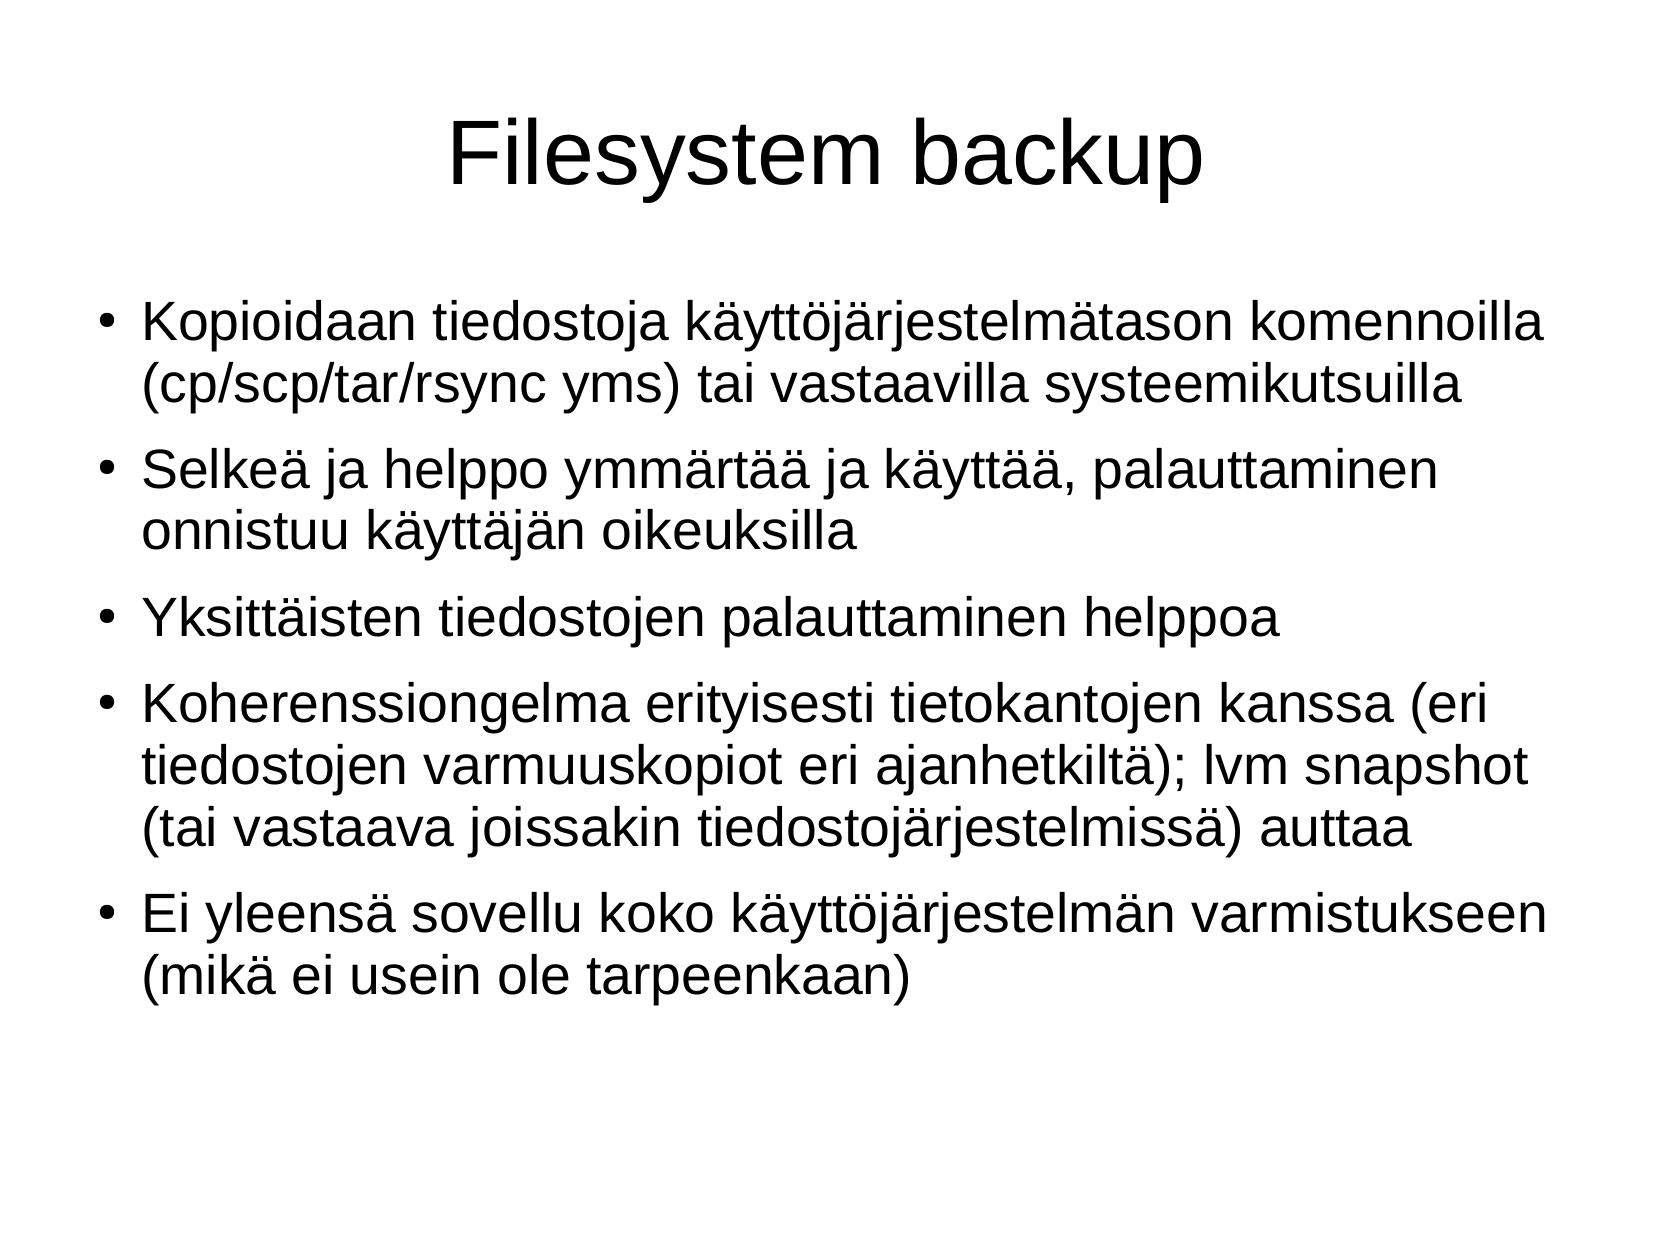

# Filesystem backup
Kopioidaan tiedostoja käyttöjärjestelmätason komennoilla (cp/scp/tar/rsync yms) tai vastaavilla systeemikutsuilla
Selkeä ja helppo ymmärtää ja käyttää, palauttaminen onnistuu käyttäjän oikeuksilla
Yksittäisten tiedostojen palauttaminen helppoa
Koherenssiongelma erityisesti tietokantojen kanssa (eri tiedostojen varmuuskopiot eri ajanhetkiltä); lvm snapshot (tai vastaava joissakin tiedostojärjestelmissä) auttaa
Ei yleensä sovellu koko käyttöjärjestelmän varmistukseen (mikä ei usein ole tarpeenkaan)